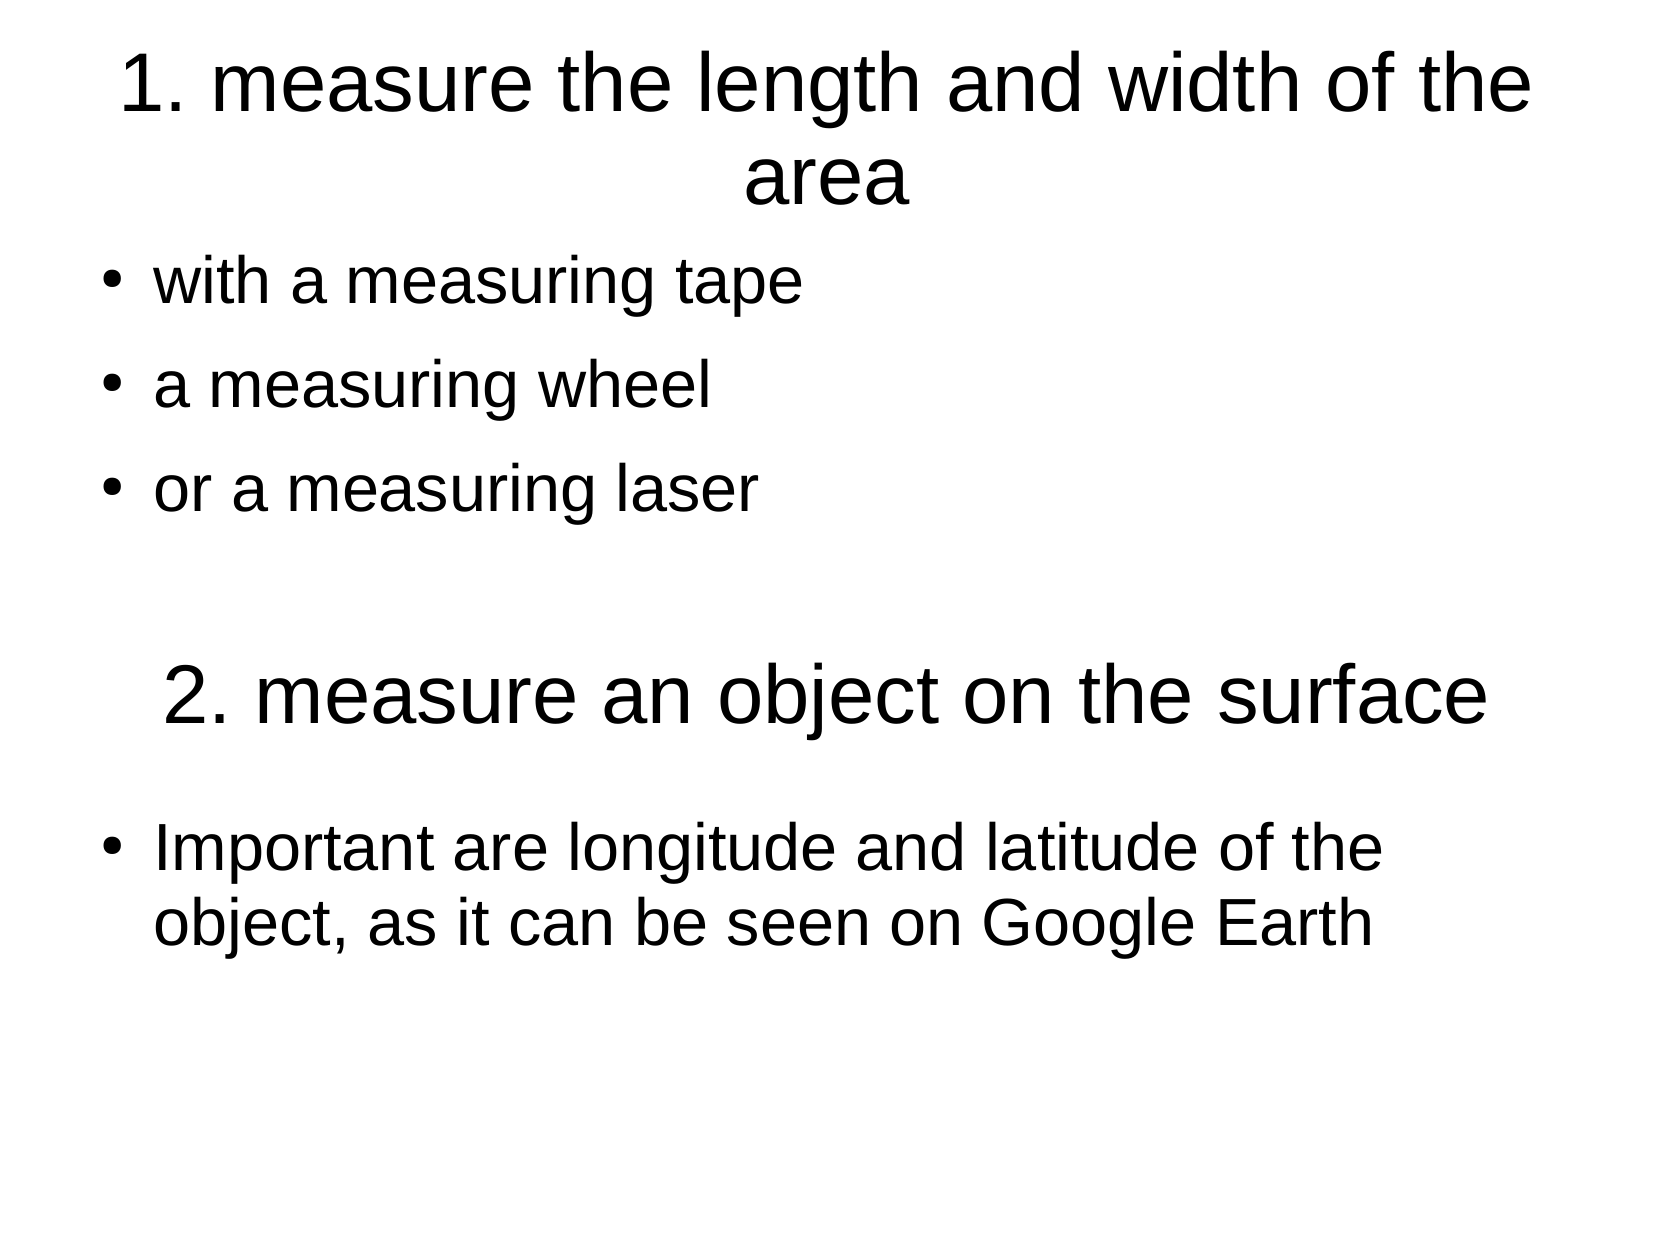

# 1. measure the length and width of the area
with a measuring tape
a measuring wheel
or a measuring laser
2. measure an object on the surface
Important are longitude and latitude of the object, as it can be seen on Google Earth